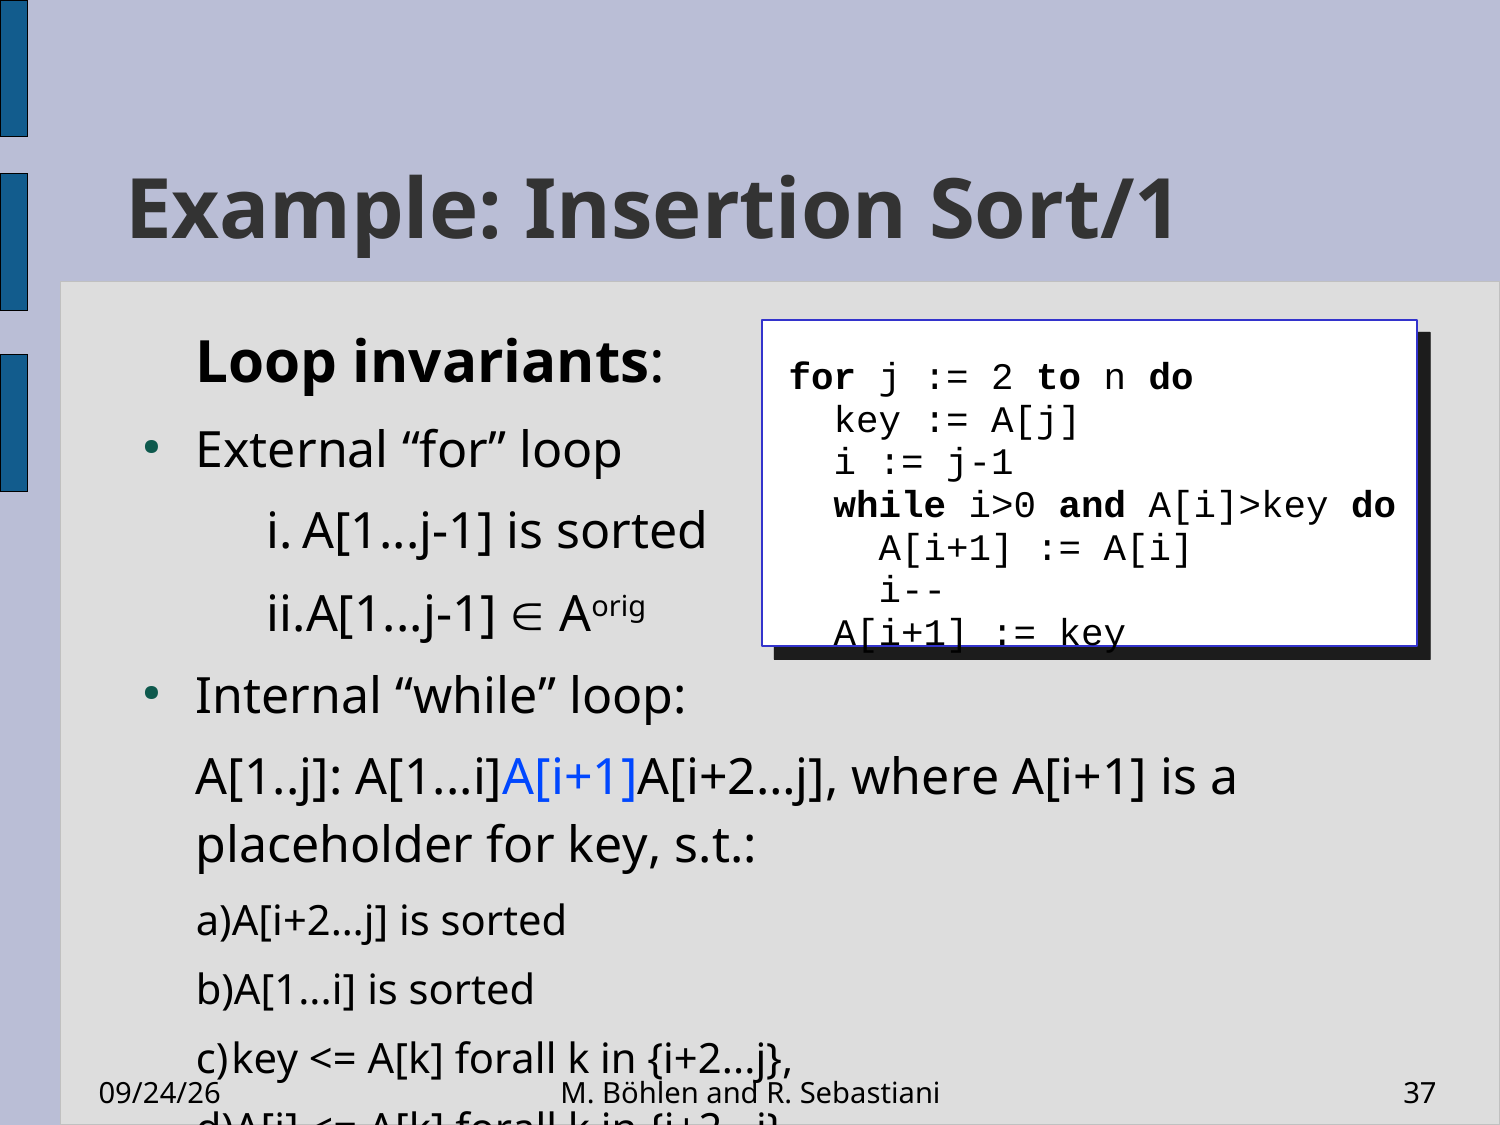

# Example: Insertion Sort/1
Loop invariants:
External “for” loop
A[1...j-1] is sorted
A[1...j-1]  Aorig
Internal “while” loop:
A[1..j]: A[1...i]A[i+1]A[i+2…j], where A[i+1] is a placeholder for key, s.t.:
A[i+2…j] is sorted
A[1...i] is sorted
key <= A[k] forall k in {i+2...j},
A[i] <= A[k] forall k in {i+2...j}
for j := 2 to n do
 key := A[j]
 i := j-1
 while i>0 and A[i]>key do
 A[i+1] := A[i]
 i--
 A[i+1] := key
M. Böhlen and R. Sebastiani
37